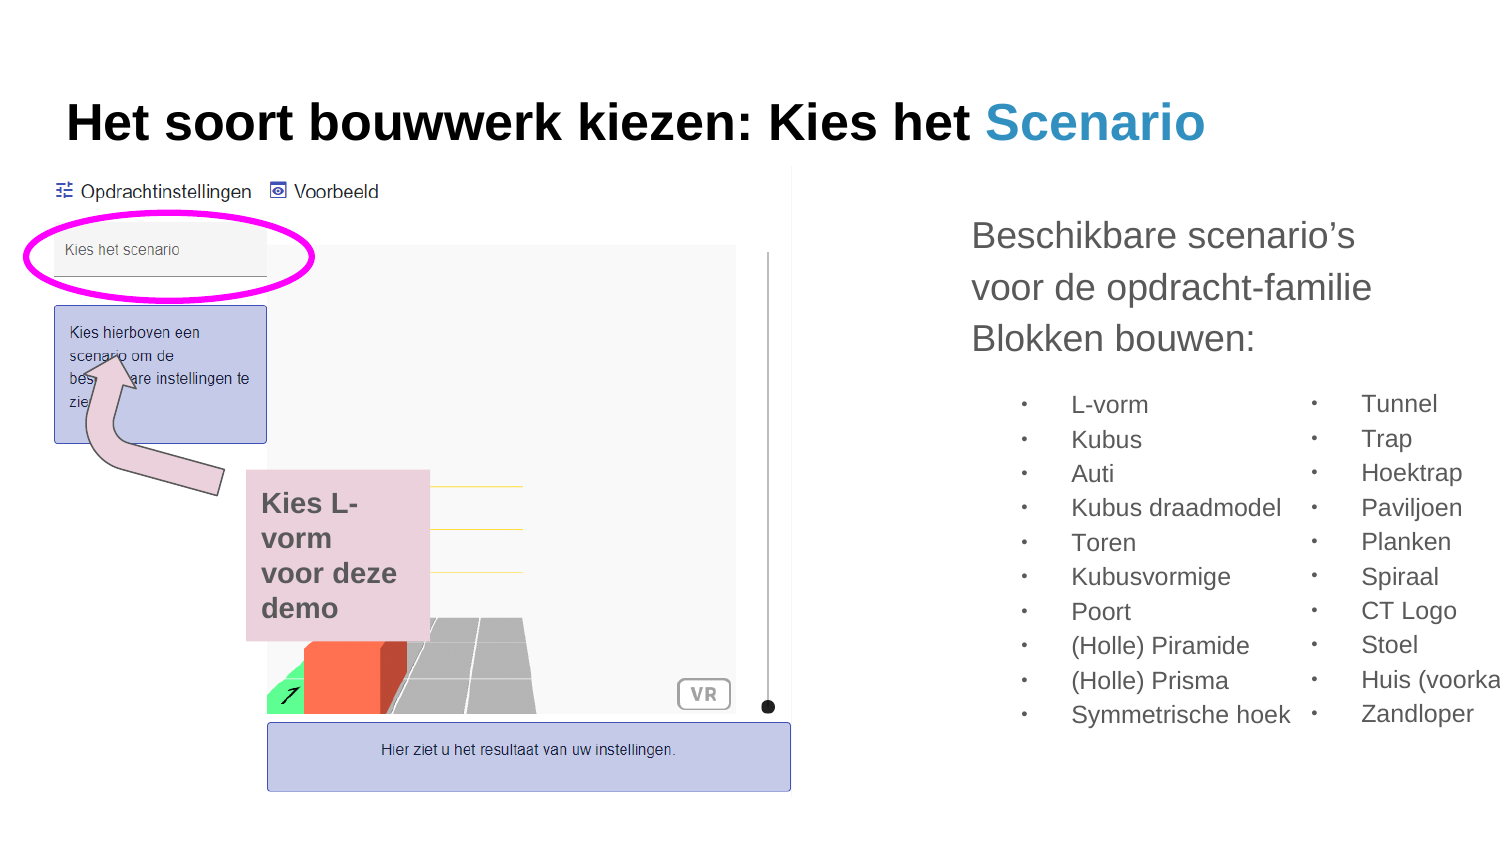

# Het soort bouwwerk kiezen: Kies het Scenario
Beschikbare scenario’s voor de opdracht-familie Blokken bouwen:
L-vorm
Kubus
Auti
Kubus draadmodel
Toren
Kubusvormige
Poort
(Holle) Piramide
(Holle) Prisma
Symmetrische hoek
Tunnel
Trap
Hoektrap
Paviljoen
Planken
Spiraal
CT Logo
Stoel
Huis (voorkant)
Zandloper
Kies L-vorm
voor deze demo